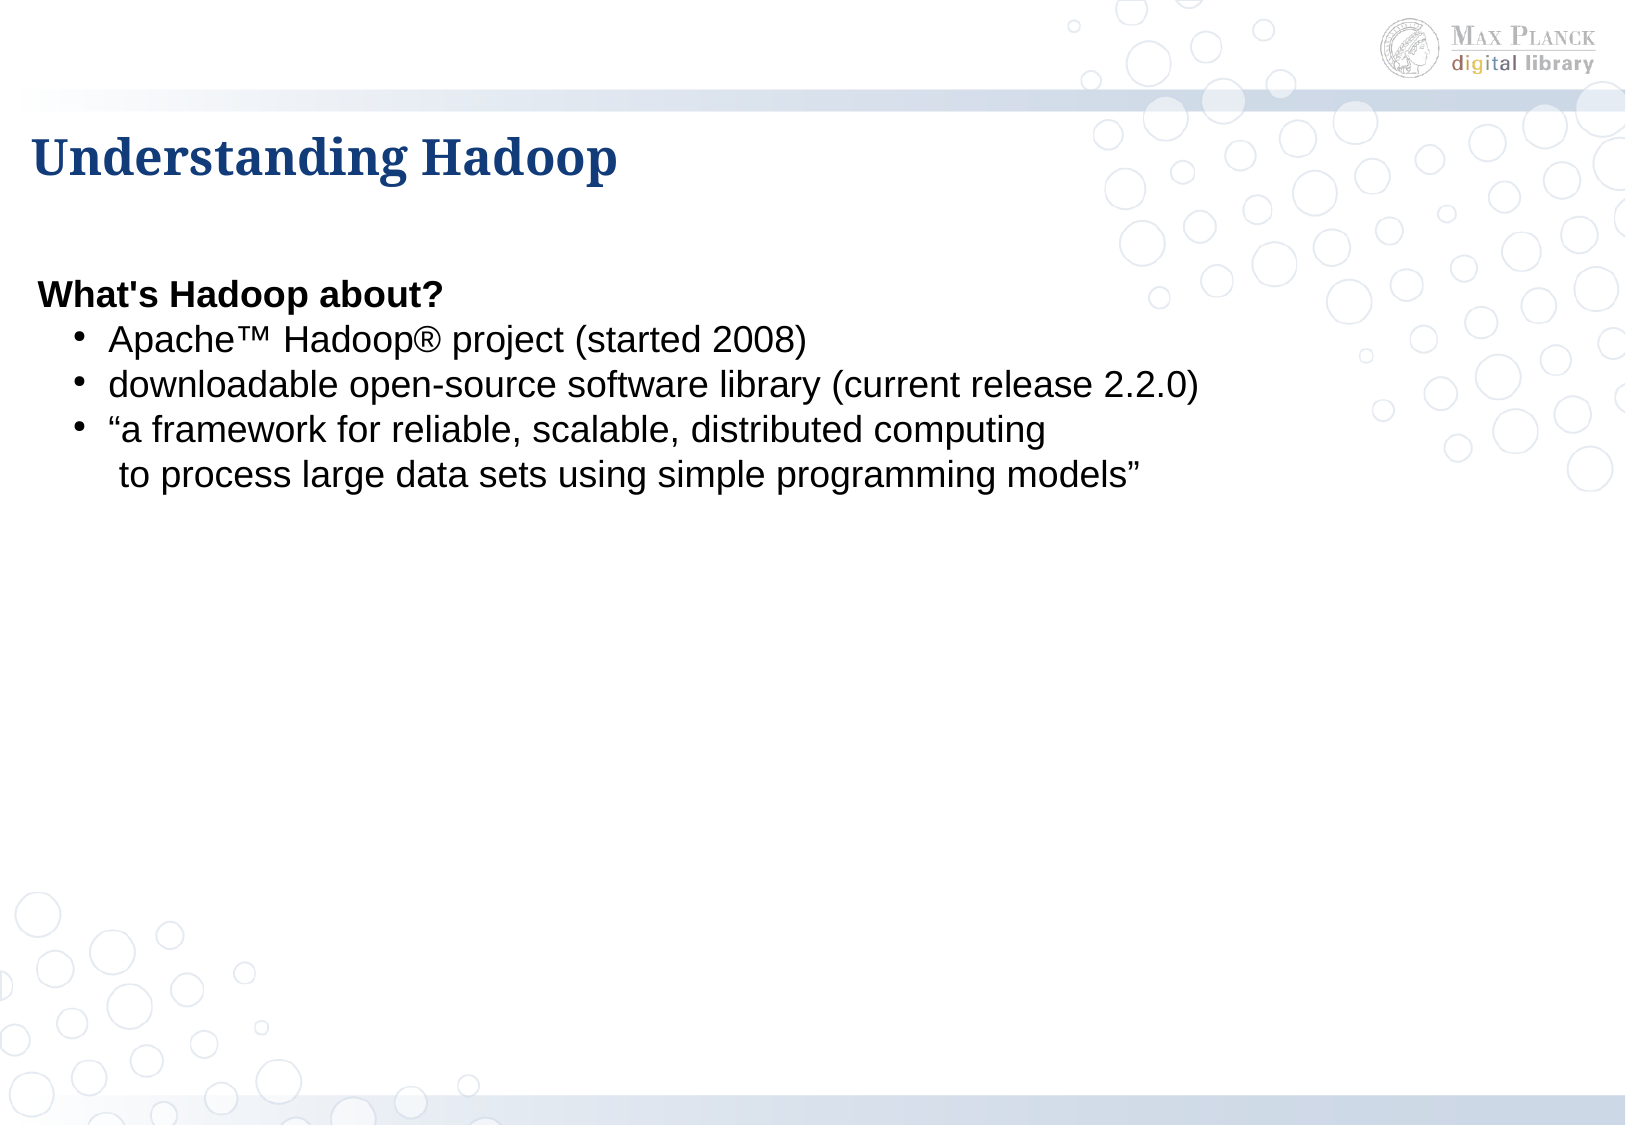

# Understanding Hadoop
What's Hadoop about?
Apache™ Hadoop® project (started 2008)
downloadable open-source software library (current release 2.2.0)
“a framework for reliable, scalable, distributed computing
 to process large data sets using simple programming models”